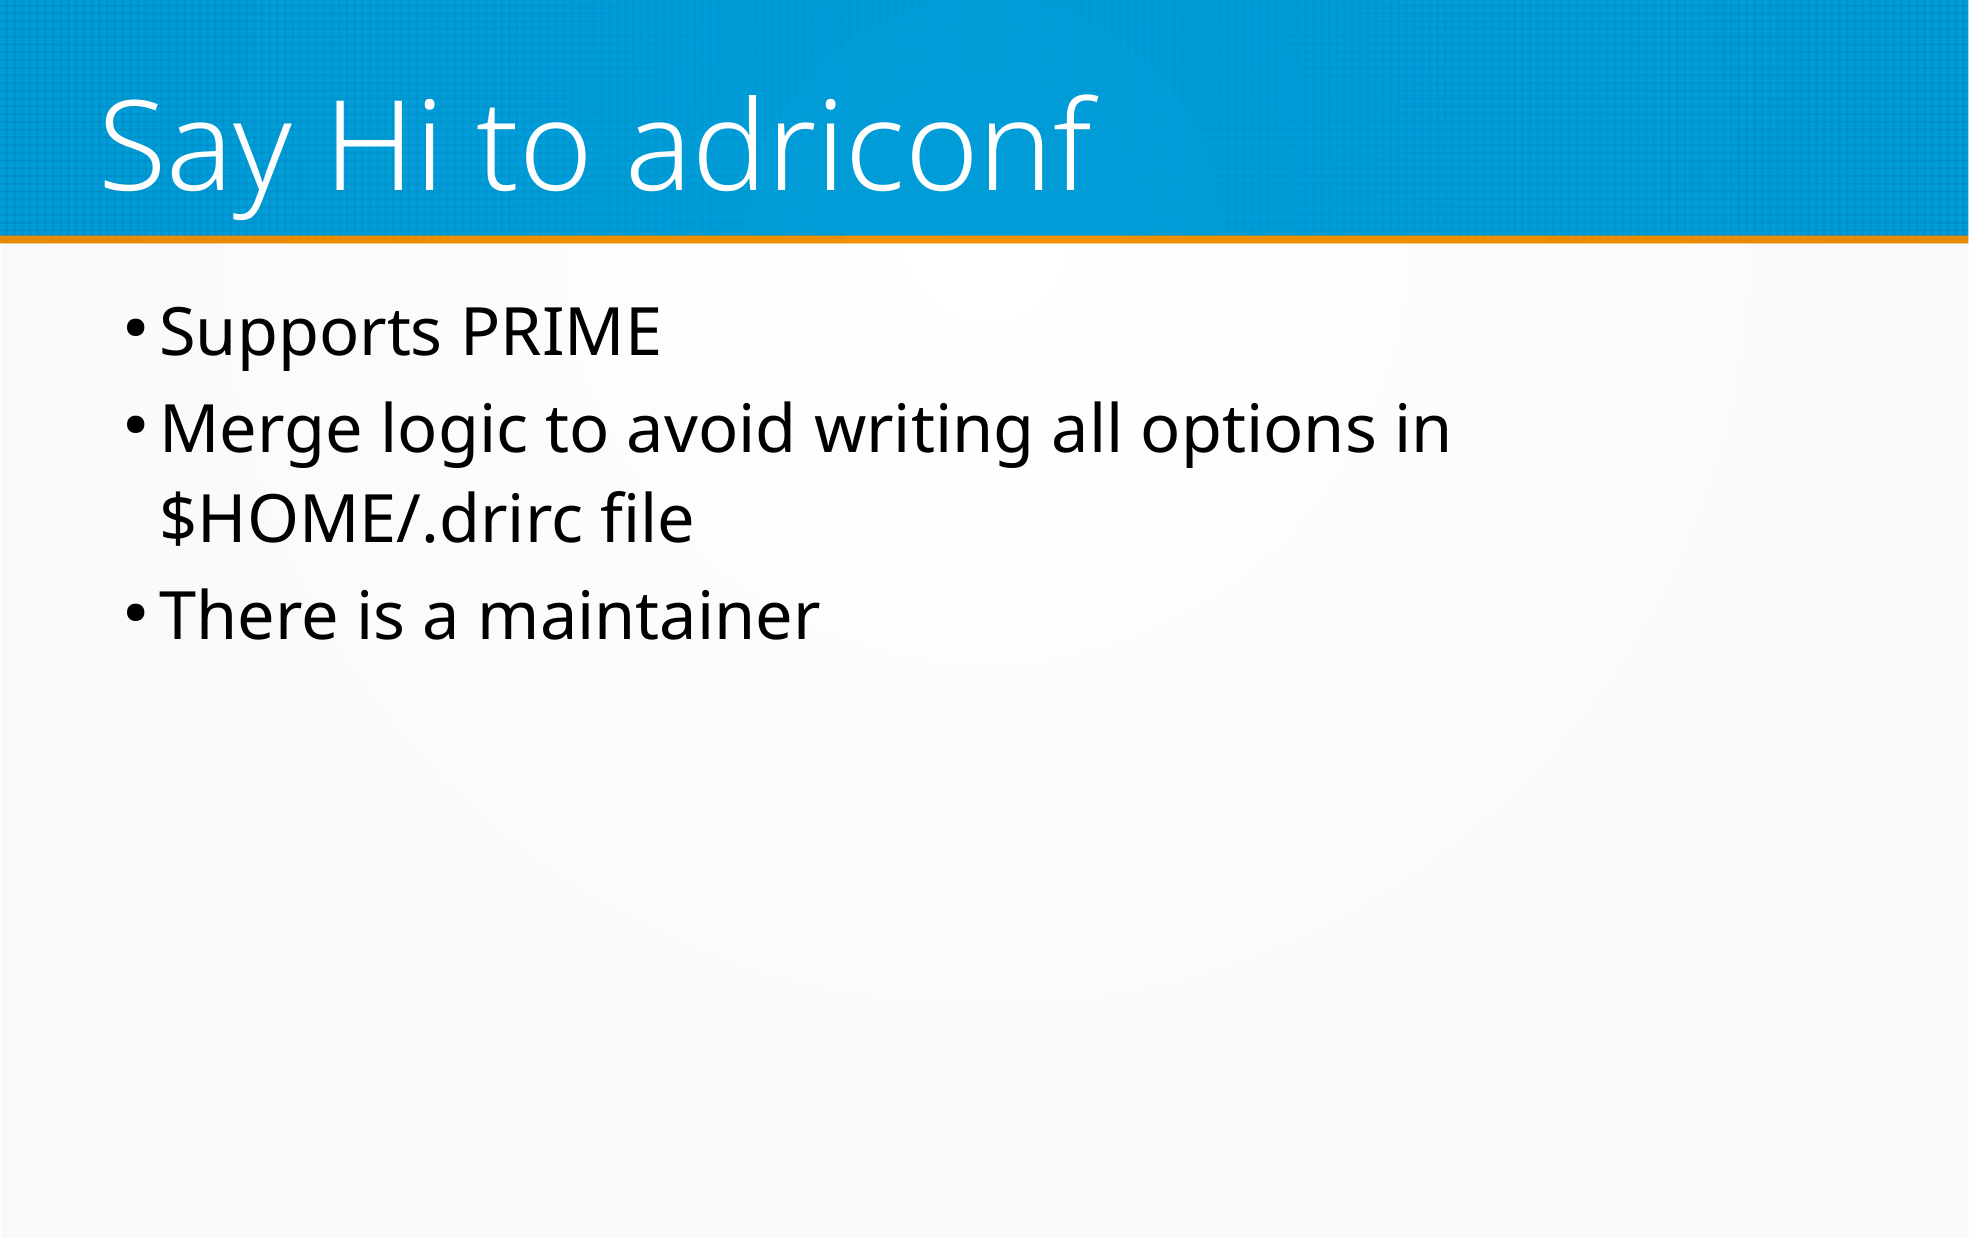

# Say Hi to adriconf
Supports PRIME
Merge logic to avoid writing all options in $HOME/.drirc file
There is a maintainer